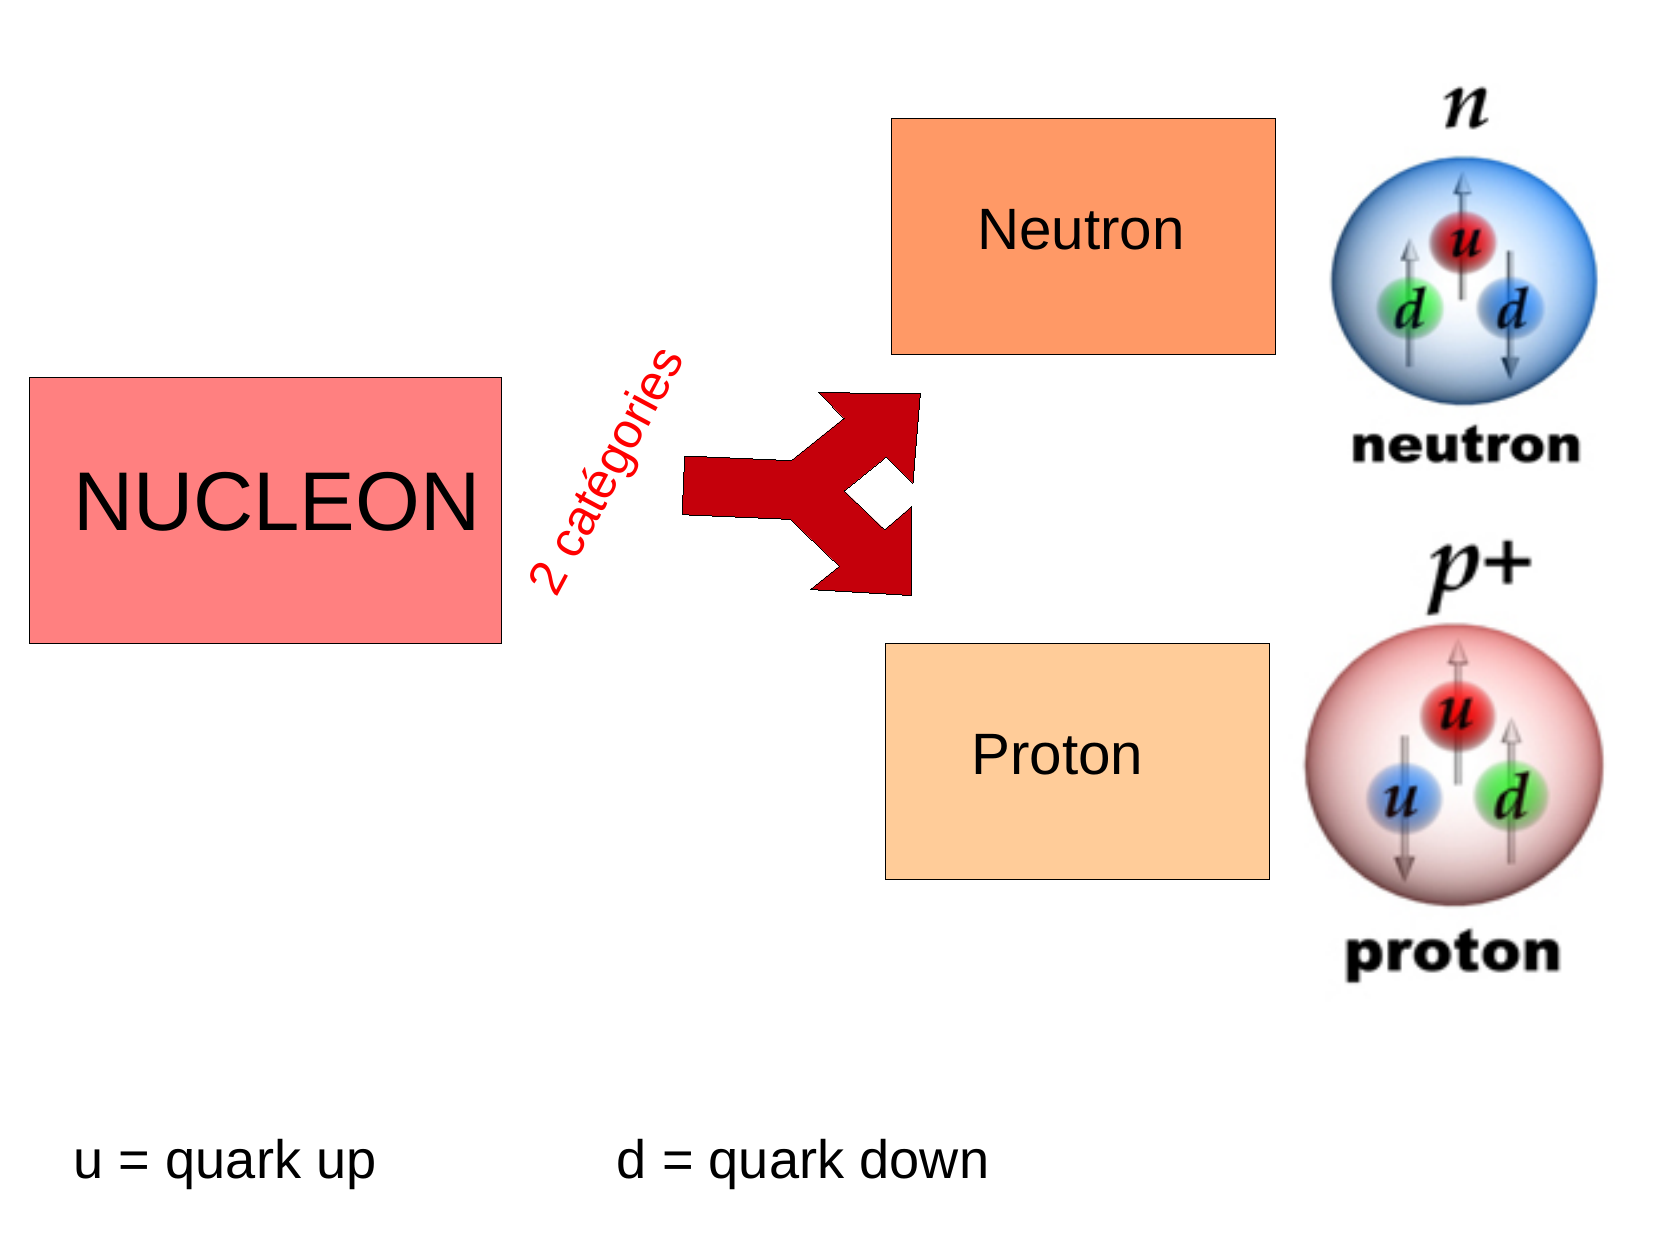

Neutron
2 catégories
NUCLEON
Proton
u = quark up d = quark down